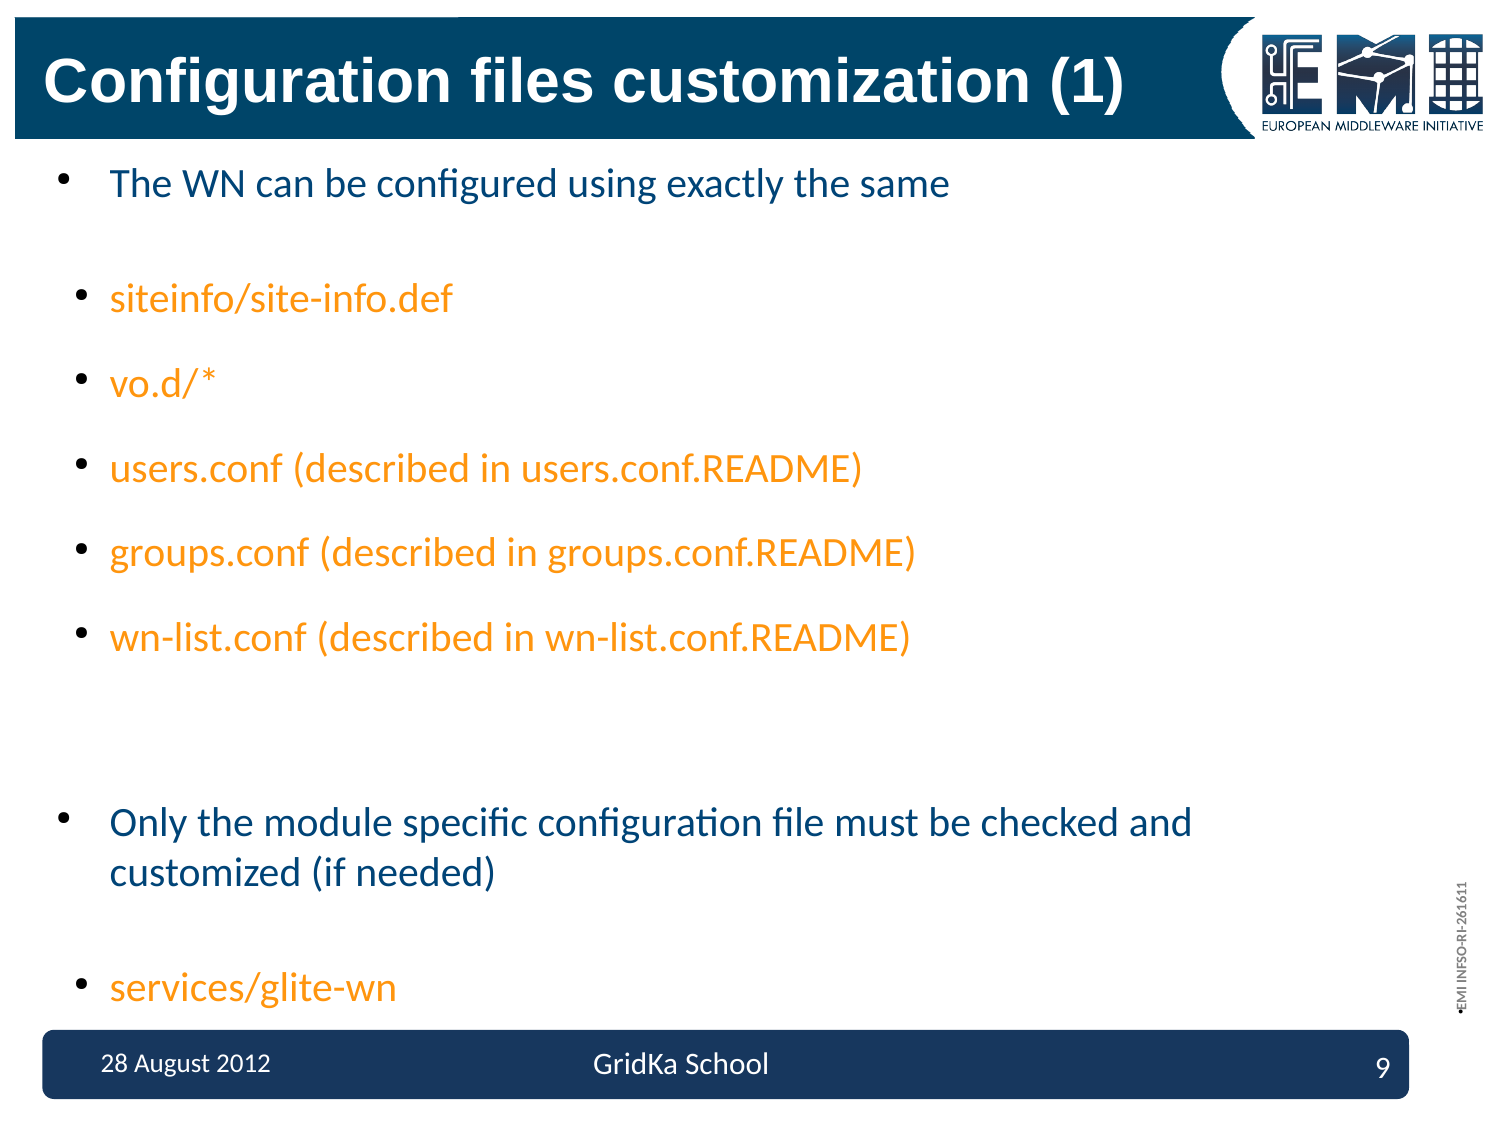

Configuration files customization (1)
# The WN can be configured using exactly the same
siteinfo/site-info.def
vo.d/*
users.conf (described in users.conf.README)
groups.conf (described in groups.conf.README)
wn-list.conf (described in wn-list.conf.README)
Only the module specific configuration file must be checked and customized (if needed)
services/glite-wn
GridKa School
9